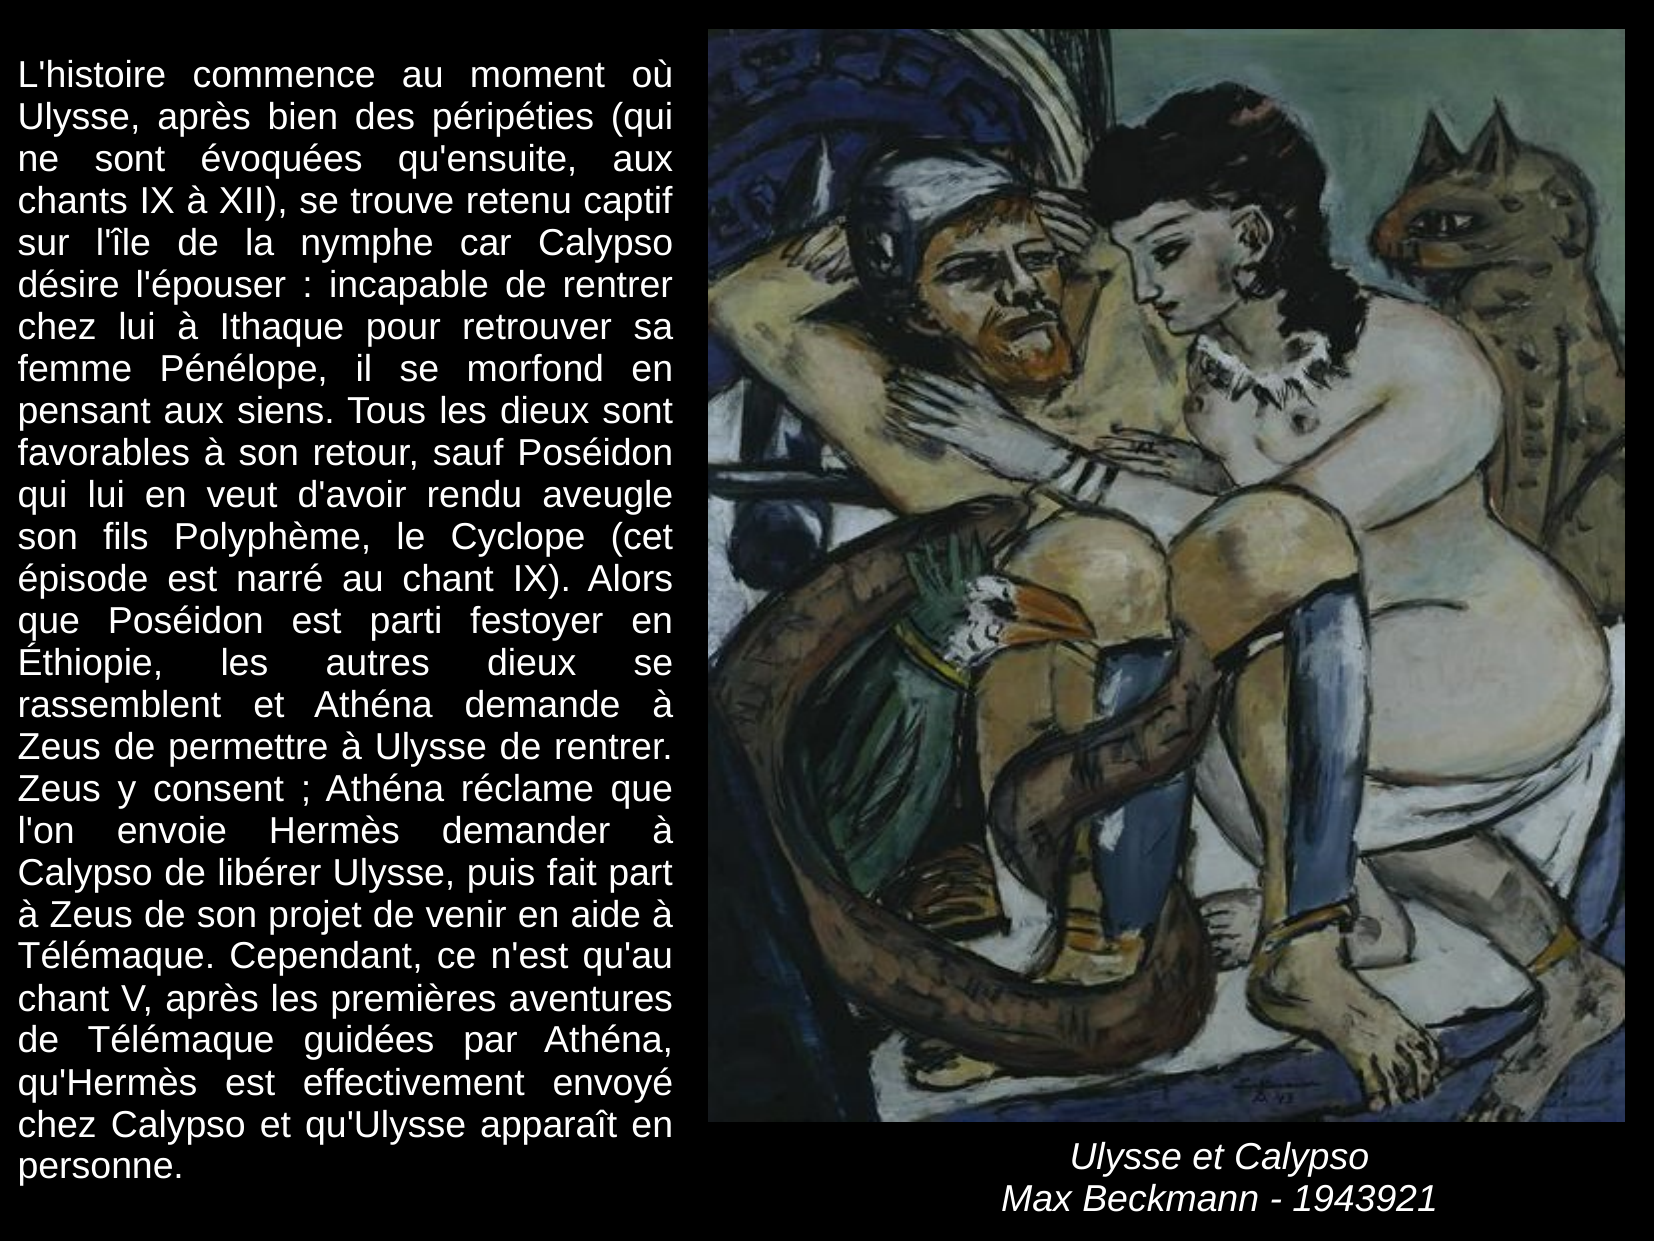

# L'histoire commence au moment où Ulysse, après bien des péripéties (qui ne sont évoquées qu'ensuite, aux chants IX à XII), se trouve retenu captif sur l'île de la nymphe car Calypso désire l'épouser : incapable de rentrer chez lui à Ithaque pour retrouver sa femme Pénélope, il se morfond en pensant aux siens. Tous les dieux sont favorables à son retour, sauf Poséidon qui lui en veut d'avoir rendu aveugle son fils Polyphème, le Cyclope (cet épisode est narré au chant IX). Alors que Poséidon est parti festoyer en Éthiopie, les autres dieux se rassemblent et Athéna demande à Zeus de permettre à Ulysse de rentrer. Zeus y consent ; Athéna réclame que l'on envoie Hermès demander à Calypso de libérer Ulysse, puis fait part à Zeus de son projet de venir en aide à Télémaque. Cependant, ce n'est qu'au chant V, après les premières aventures de Télémaque guidées par Athéna, qu'Hermès est effectivement envoyé chez Calypso et qu'Ulysse apparaît en personne.
Ulysse et Calypso
Max Beckmann - 1943921